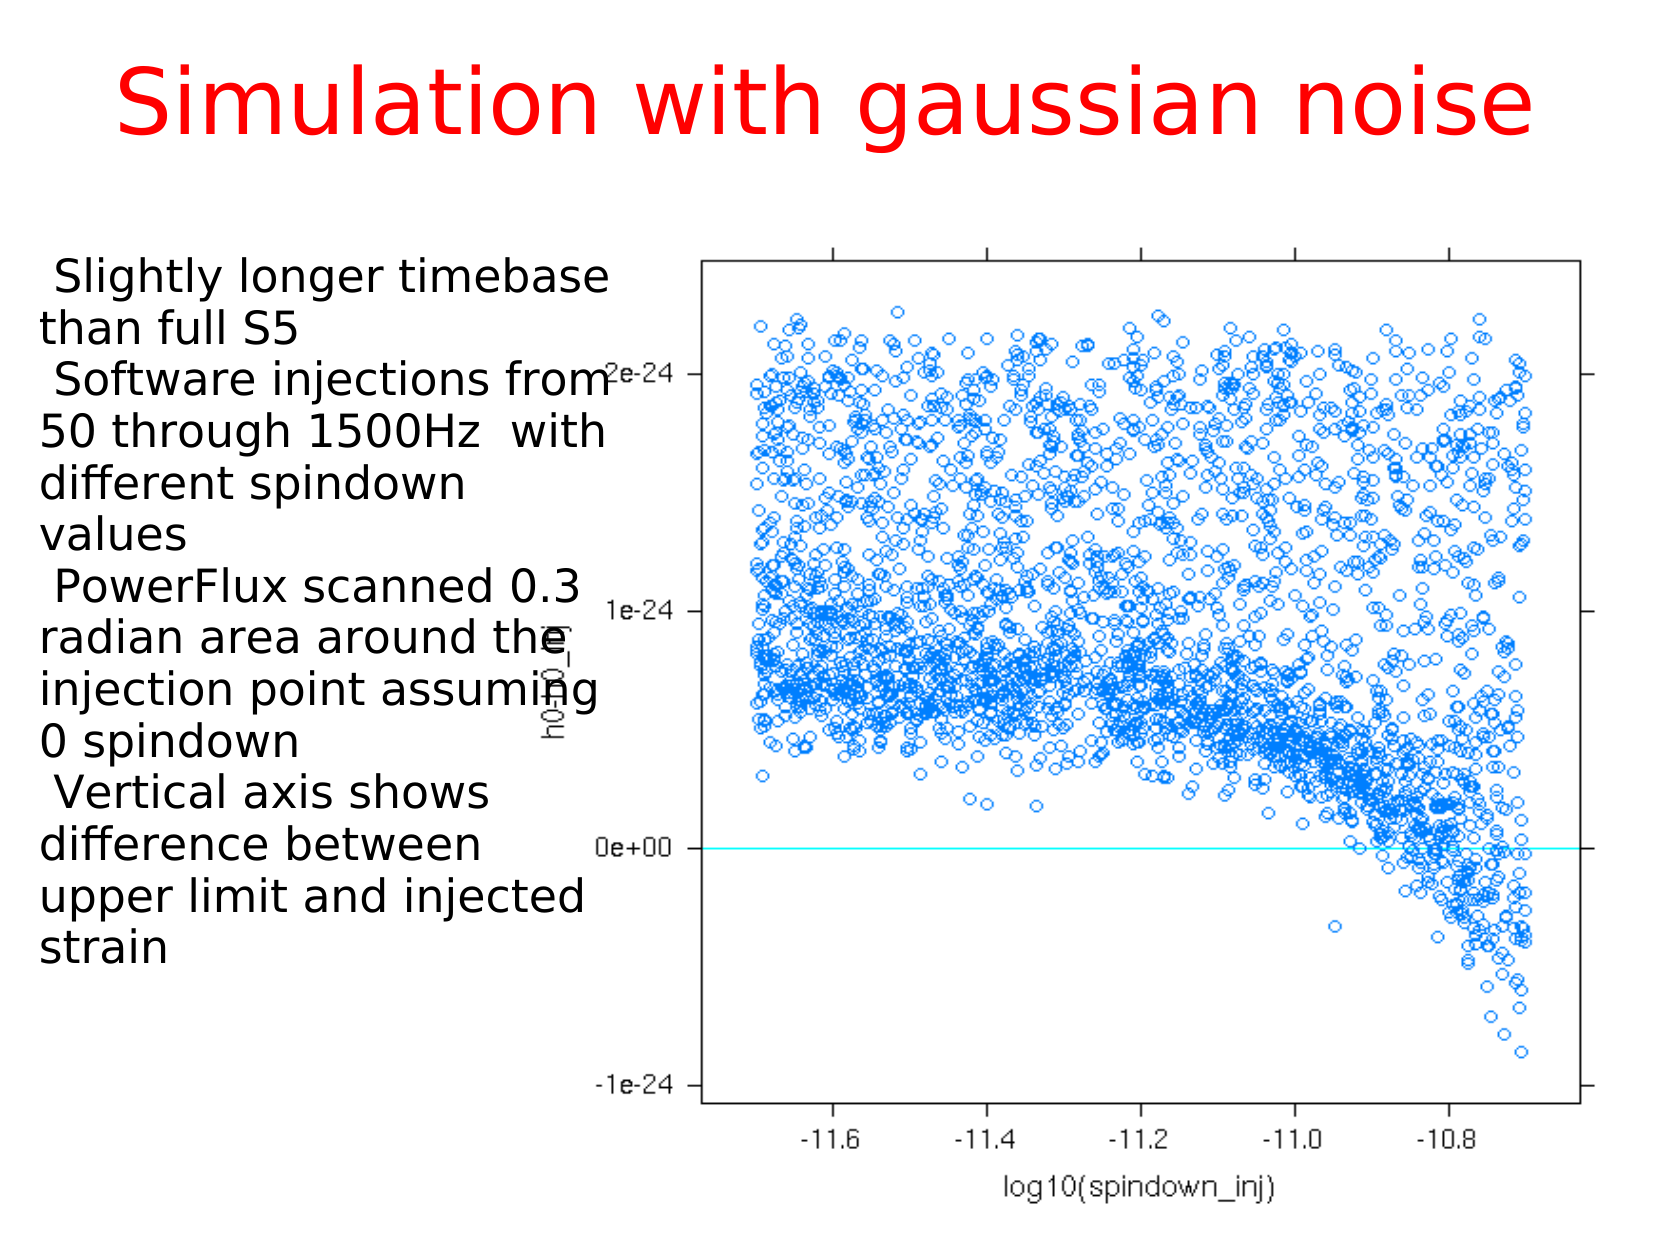

# Simulation with gaussian noise
 Slightly longer timebase than full S5
 Software injections from 50 through 1500Hz with different spindown values
 PowerFlux scanned 0.3 radian area around the injection point assuming 0 spindown
 Vertical axis shows difference between upper limit and injected strain